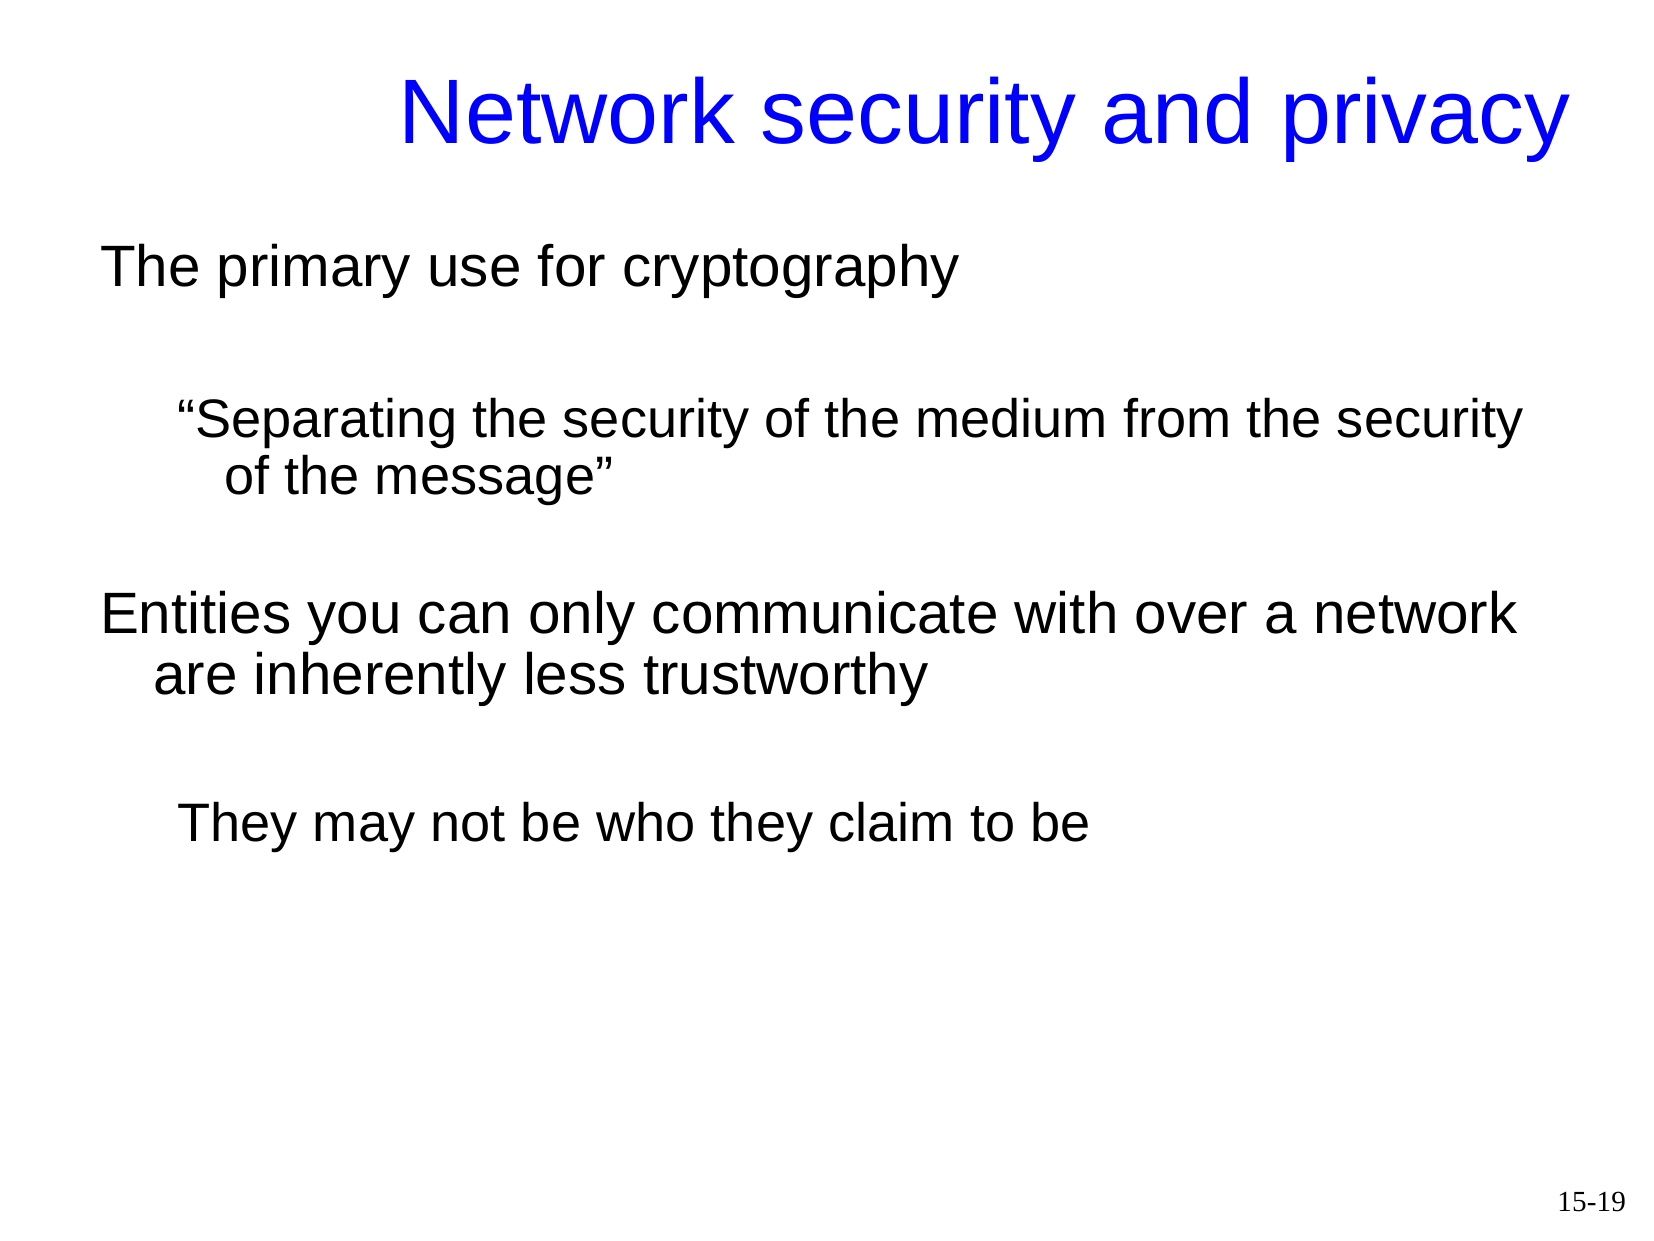

# Network security and privacy
The primary use for cryptography
“Separating the security of the medium from the security of the message”
Entities you can only communicate with over a network are inherently less trustworthy
They may not be who they claim to be